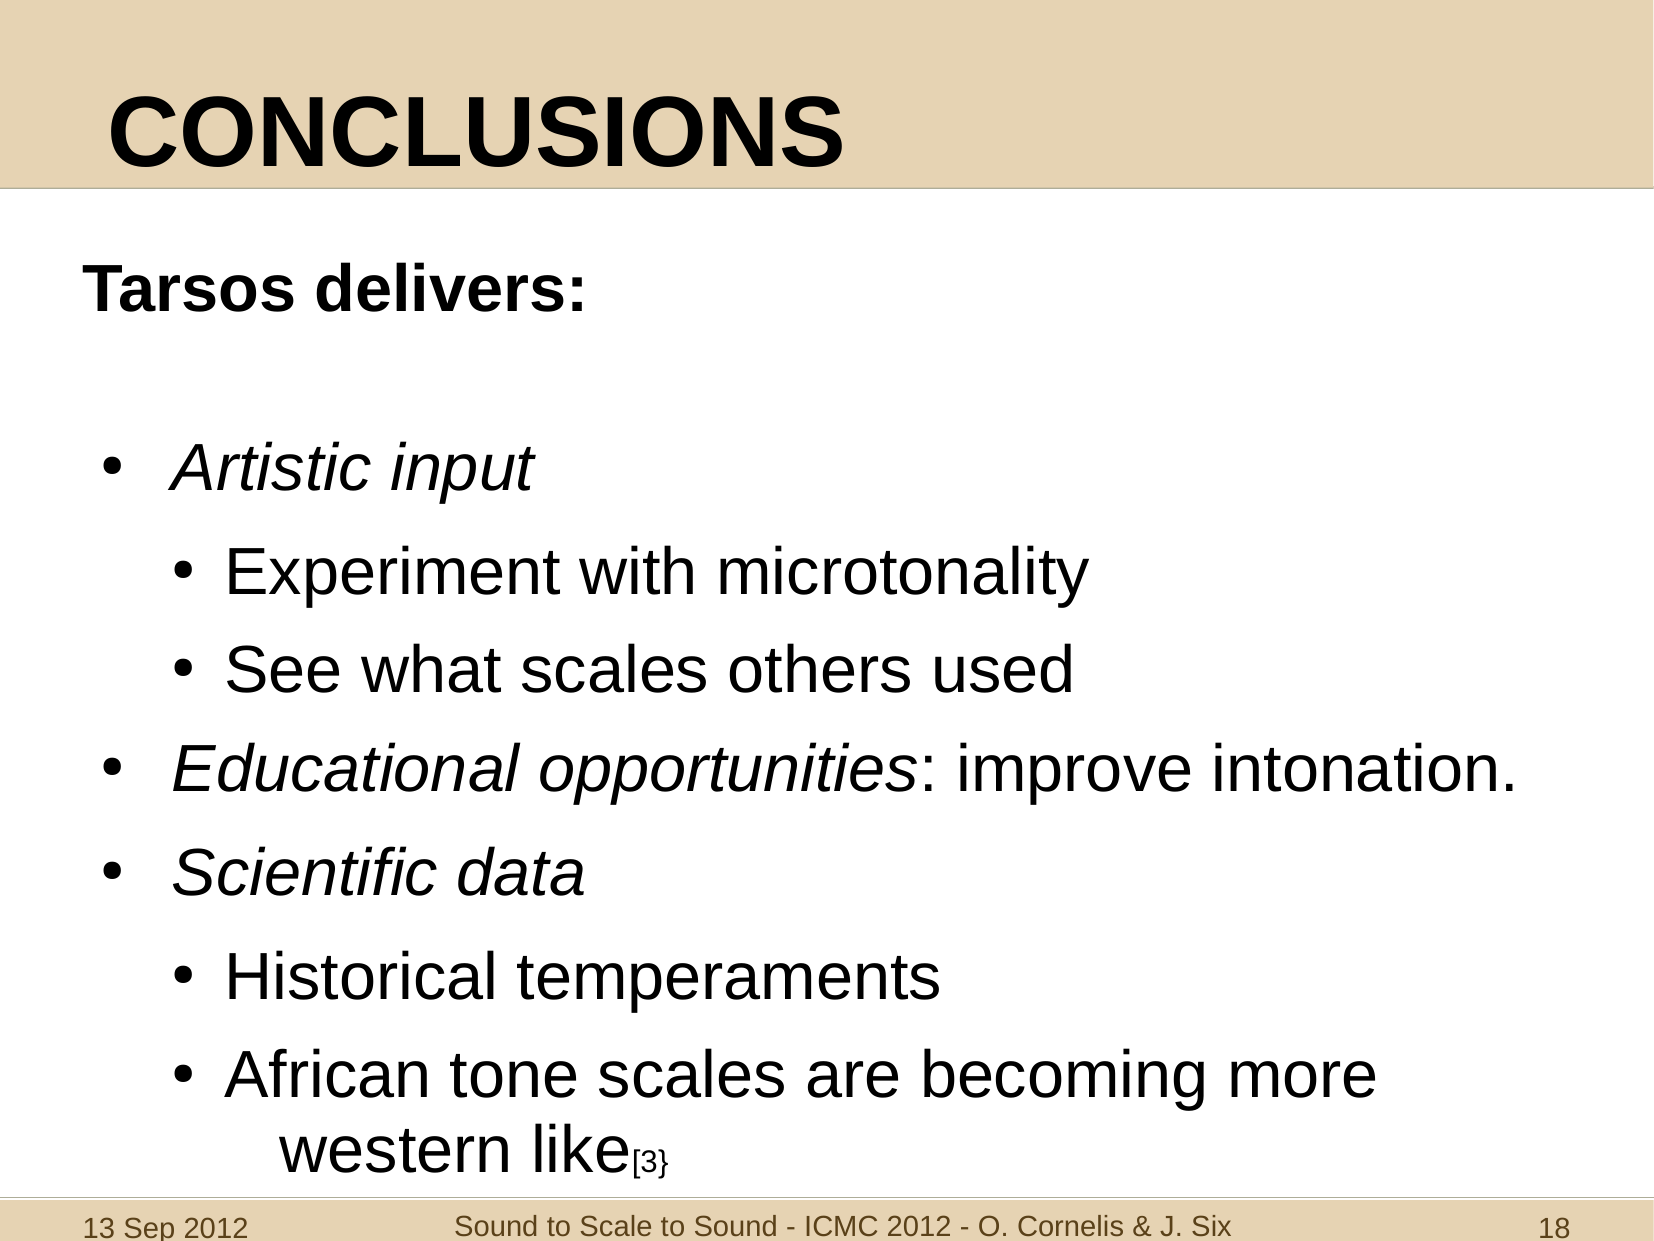

# CONCLUSIONS
Tarsos delivers:
 Artistic input
Experiment with microtonality
See what scales others used
 Educational opportunities: improve intonation.
 Scientific data
Historical temperaments
African tone scales are becoming more western like[3}
Sound to Scale to Sound - ICMC 2012 - O. Cornelis & J. Six
13 Sep 2012
18